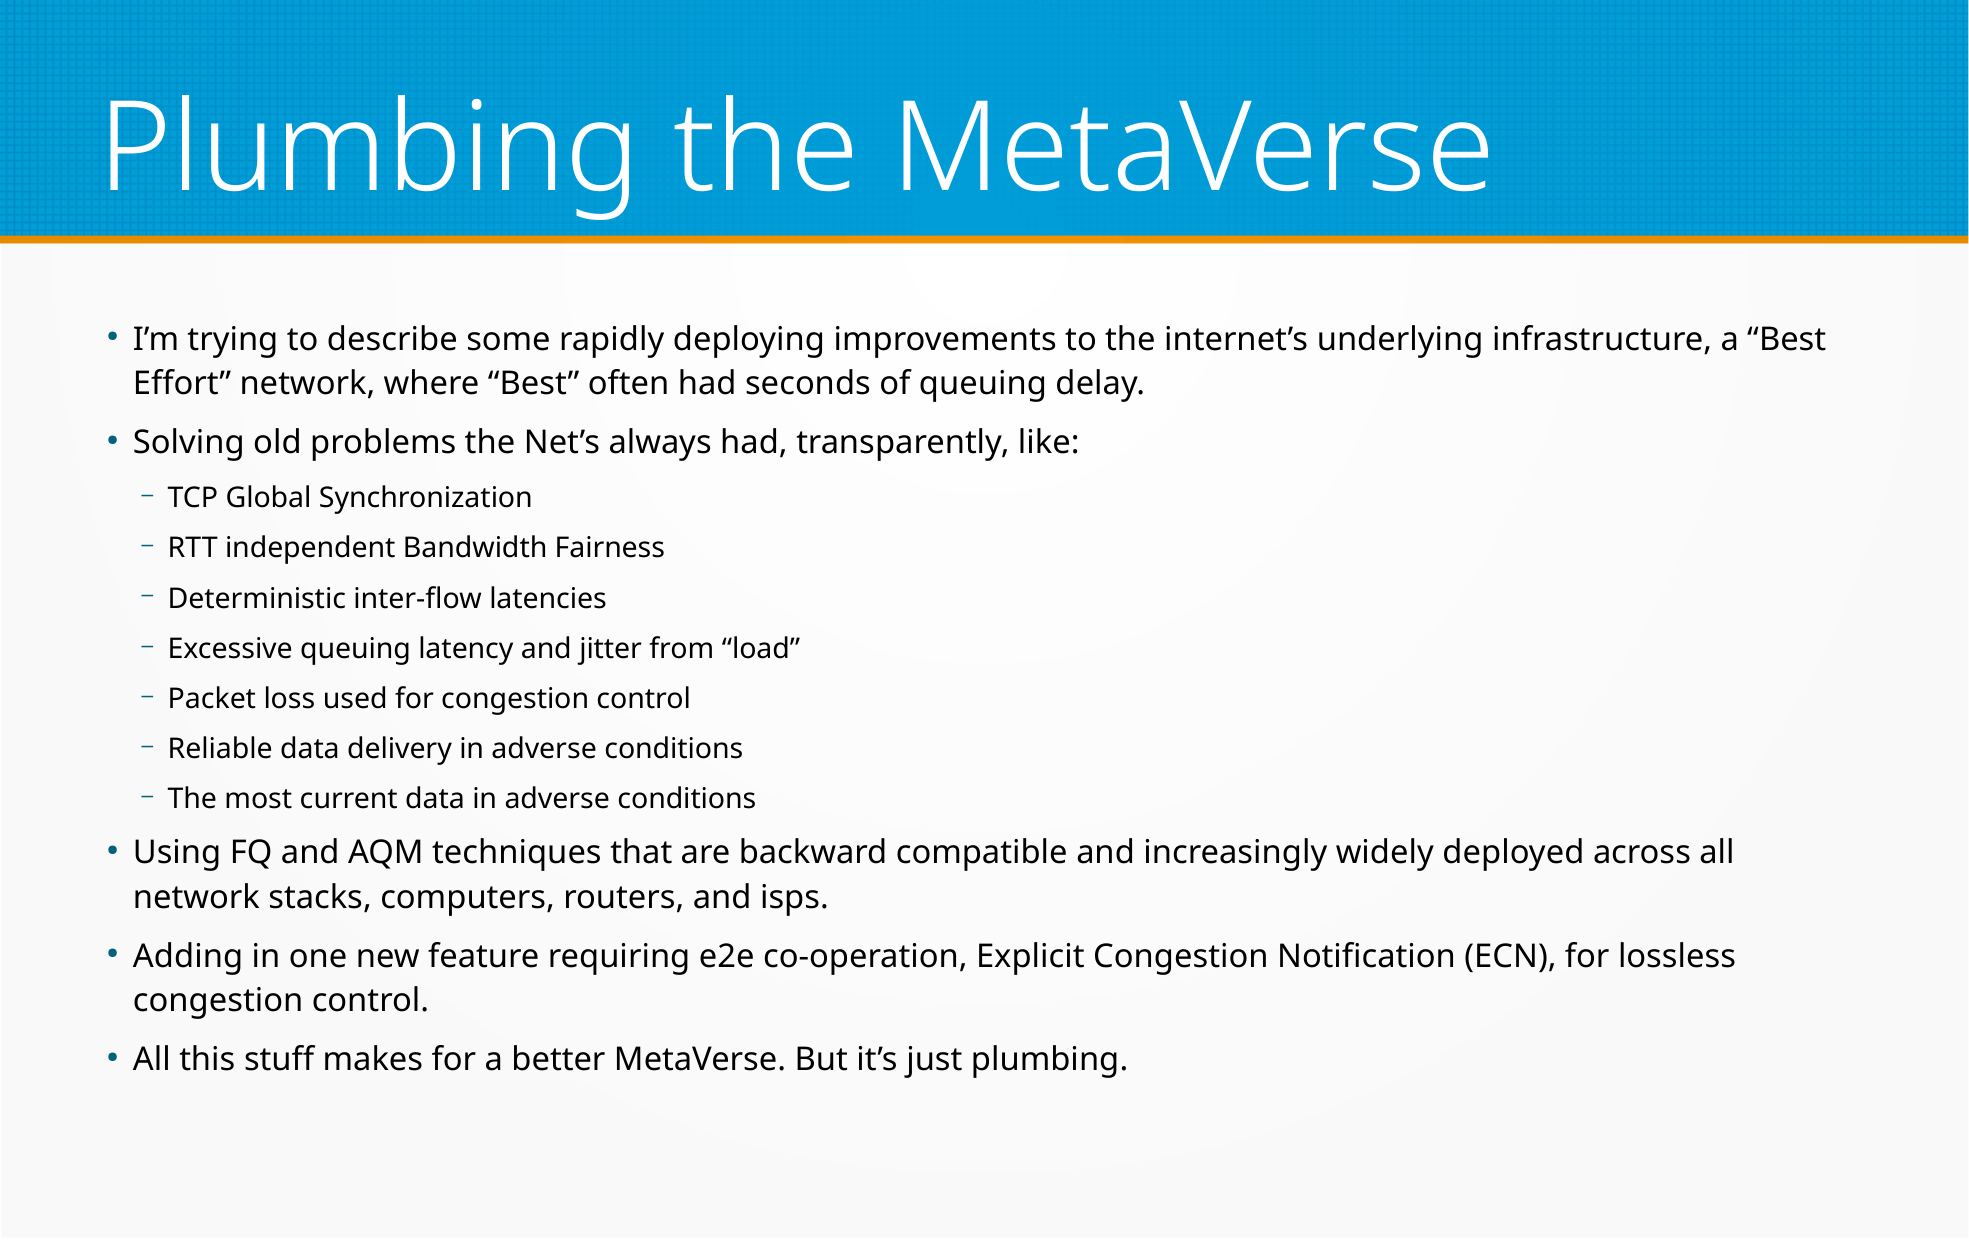

# Plumbing the MetaVerse
I’m trying to describe some rapidly deploying improvements to the internet’s underlying infrastructure, a “Best Effort” network, where “Best” often had seconds of queuing delay.
Solving old problems the Net’s always had, transparently, like:
TCP Global Synchronization
RTT independent Bandwidth Fairness
Deterministic inter-flow latencies
Excessive queuing latency and jitter from “load”
Packet loss used for congestion control
Reliable data delivery in adverse conditions
The most current data in adverse conditions
Using FQ and AQM techniques that are backward compatible and increasingly widely deployed across all network stacks, computers, routers, and isps.
Adding in one new feature requiring e2e co-operation, Explicit Congestion Notification (ECN), for lossless congestion control.
All this stuff makes for a better MetaVerse. But it’s just plumbing.